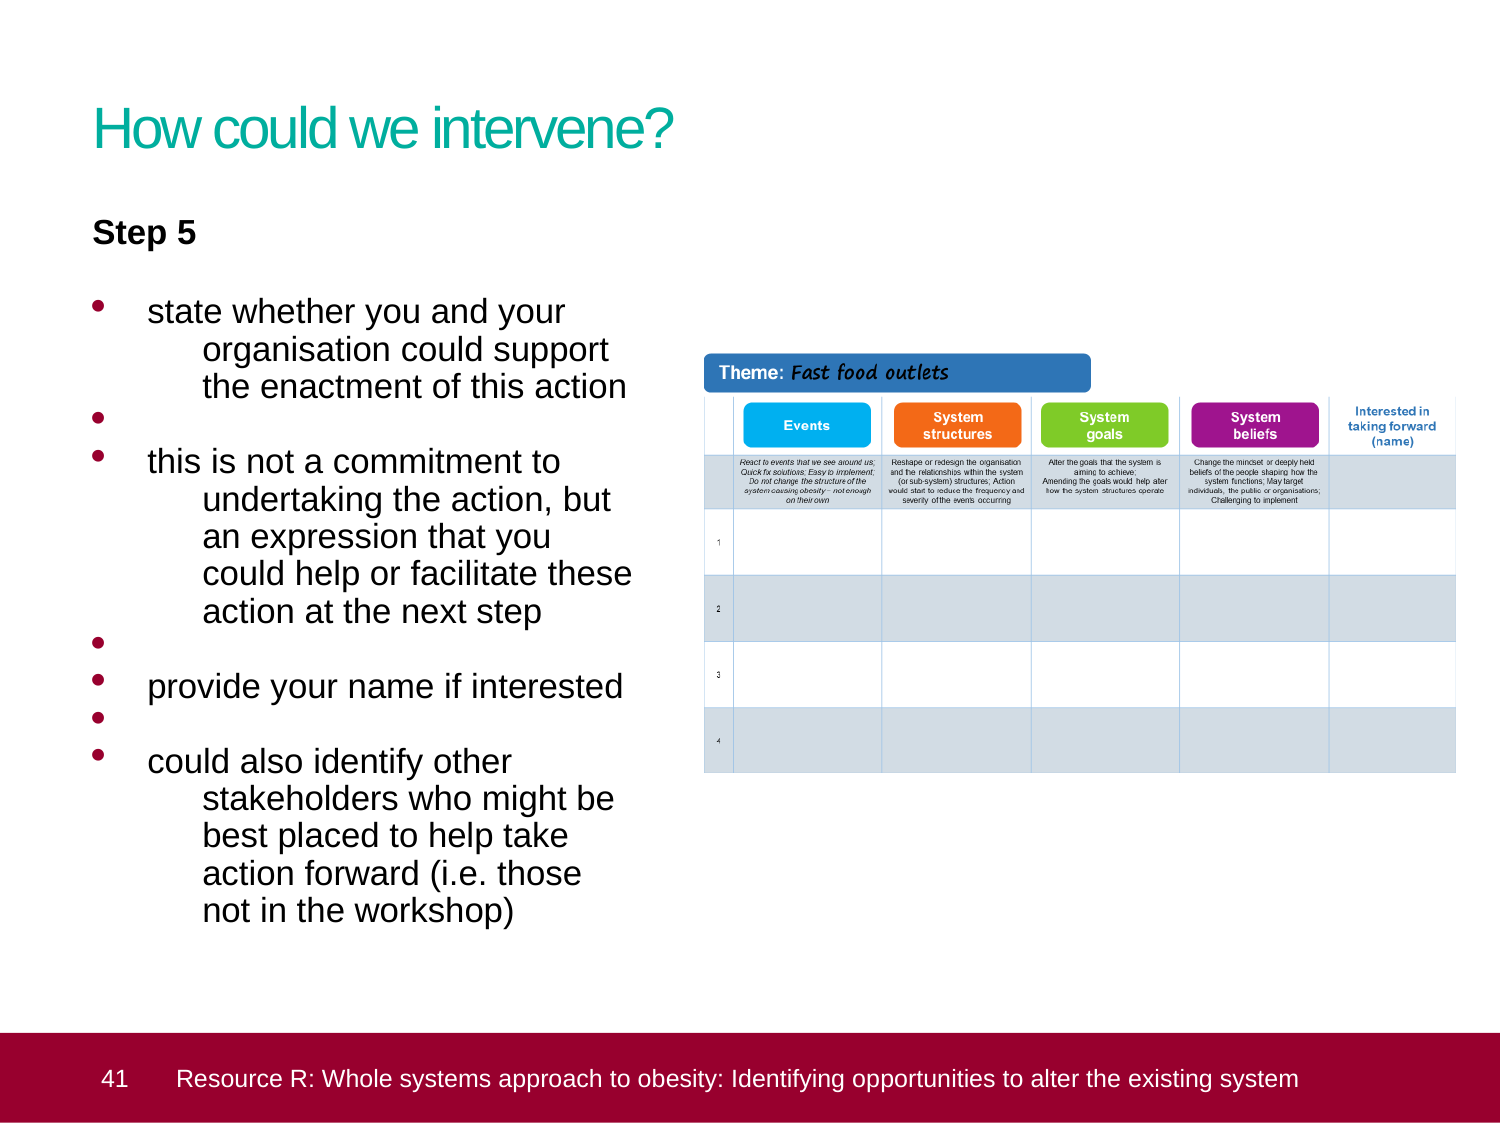

# How could we intervene?
Step 5
state whether you and your organisation could support the enactment of this action
this is not a commitment to undertaking the action, but an expression that you could help or facilitate these action at the next step
provide your name if interested
could also identify other stakeholders who might be best placed to help take action forward (i.e. those not in the workshop)
 41
Resource R: Whole systems approach to obesity: Identifying opportunities to alter the existing system